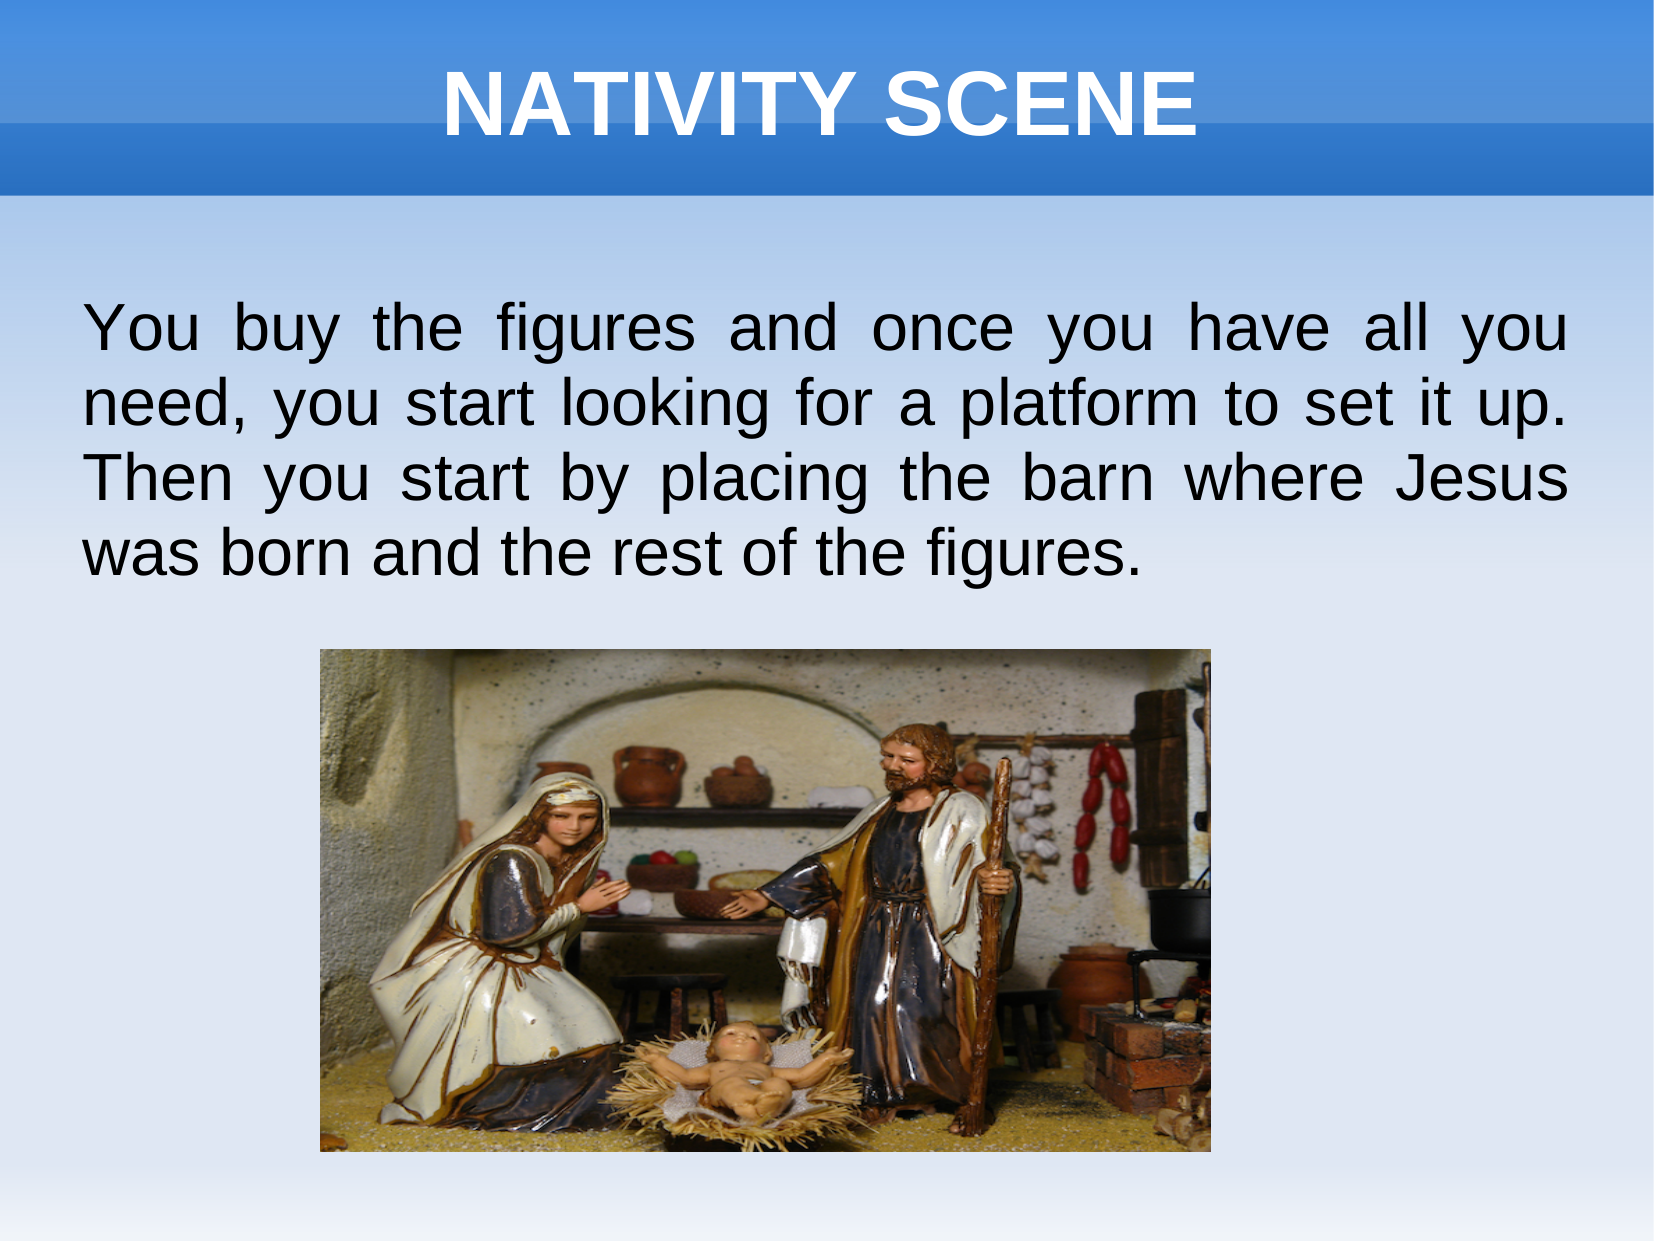

# NATIVITY SCENE
You buy the figures and once you have all you need, you start looking for a platform to set it up. Then you start by placing the barn where Jesus was born and the rest of the figures.